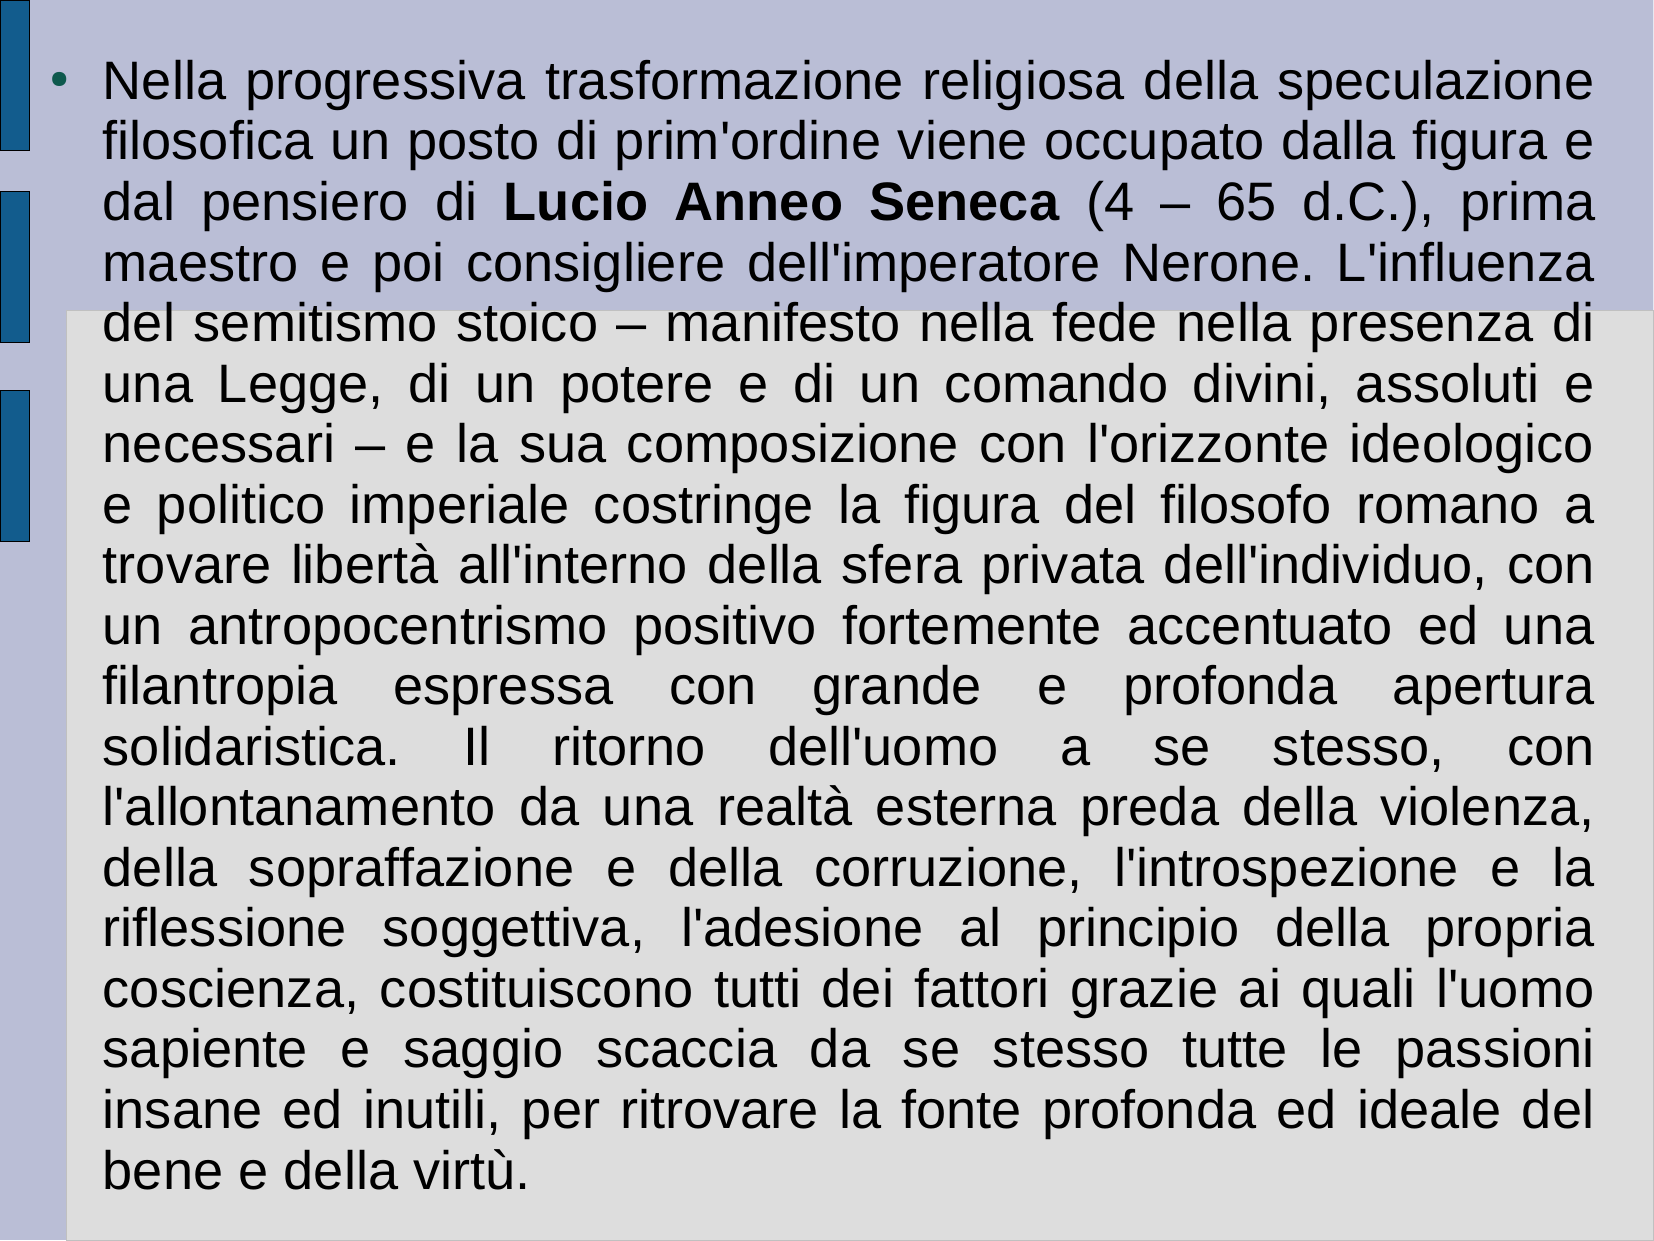

Nella progressiva trasformazione religiosa della speculazione filosofica un posto di prim'ordine viene occupato dalla figura e dal pensiero di Lucio Anneo Seneca (4 – 65 d.C.), prima maestro e poi consigliere dell'imperatore Nerone. L'influenza del semitismo stoico – manifesto nella fede nella presenza di una Legge, di un potere e di un comando divini, assoluti e necessari – e la sua composizione con l'orizzonte ideologico e politico imperiale costringe la figura del filosofo romano a trovare libertà all'interno della sfera privata dell'individuo, con un antropocentrismo positivo fortemente accentuato ed una filantropia espressa con grande e profonda apertura solidaristica. Il ritorno dell'uomo a se stesso, con l'allontanamento da una realtà esterna preda della violenza, della sopraffazione e della corruzione, l'introspezione e la riflessione soggettiva, l'adesione al principio della propria coscienza, costituiscono tutti dei fattori grazie ai quali l'uomo sapiente e saggio scaccia da se stesso tutte le passioni insane ed inutili, per ritrovare la fonte profonda ed ideale del bene e della virtù.
#